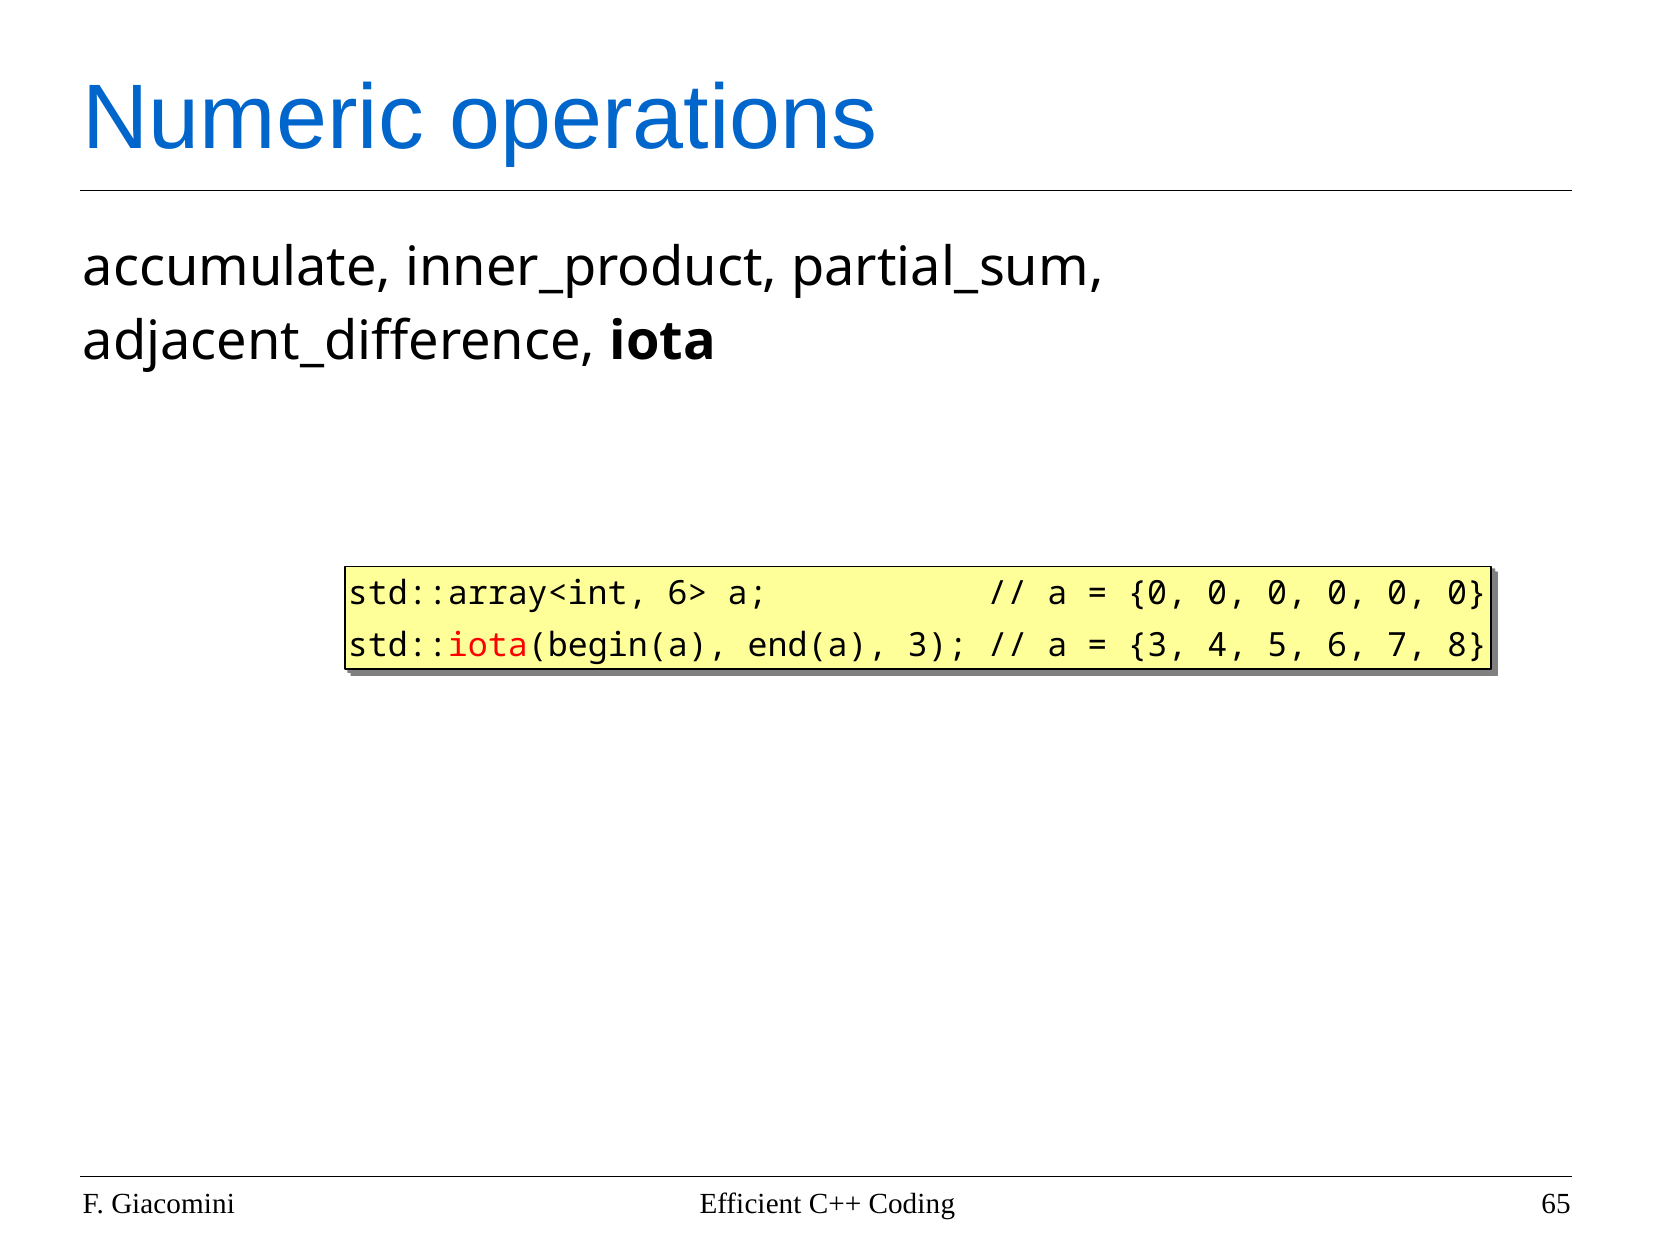

# Numeric operations
accumulate, inner_product, partial_sum, adjacent_difference, iota
std::array<int, 6> a; // a = {0, 0, 0, 0, 0, 0}
std::iota(begin(a), end(a), 3); // a = {3, 4, 5, 6, 7, 8}
F. Giacomini
Efficient C++ Coding
65